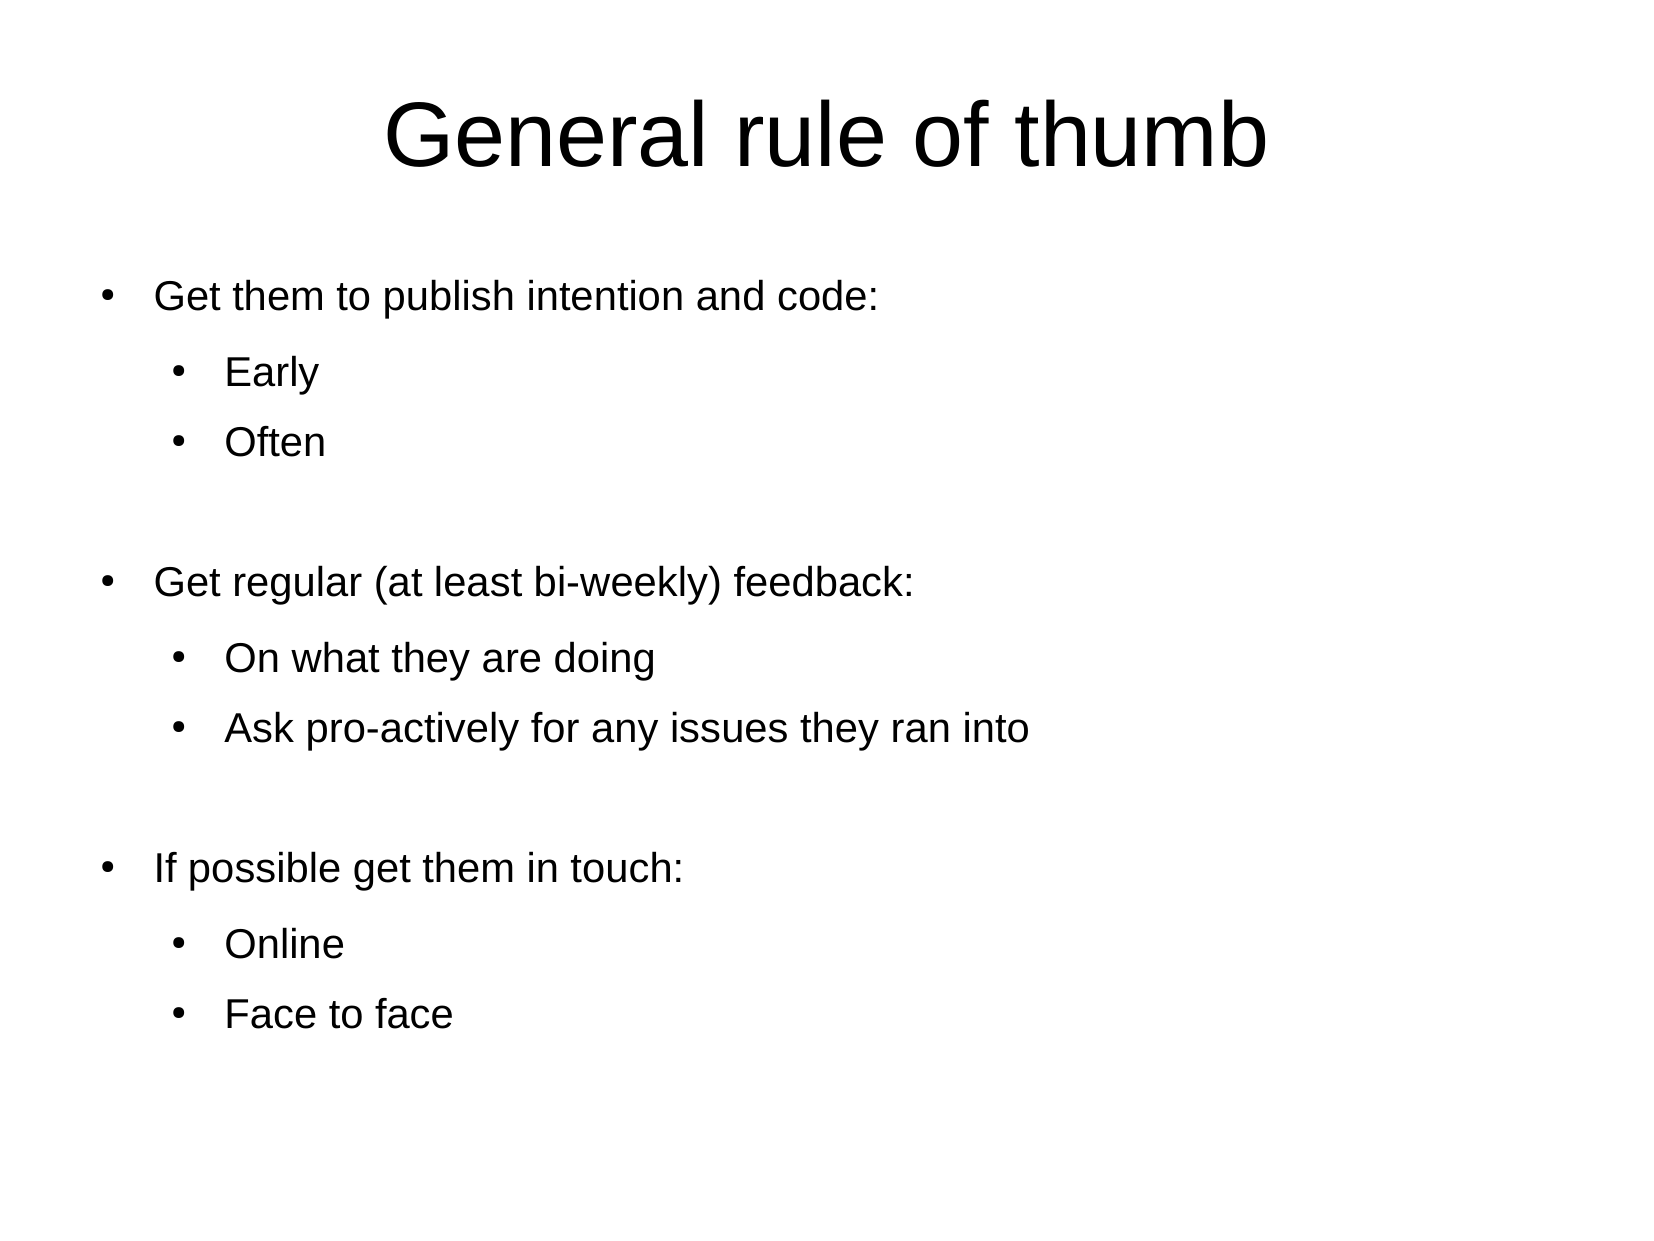

# General rule of thumb
Get them to publish intention and code:
Early
Often
Get regular (at least bi-weekly) feedback:
On what they are doing
Ask pro-actively for any issues they ran into
If possible get them in touch:
Online
Face to face